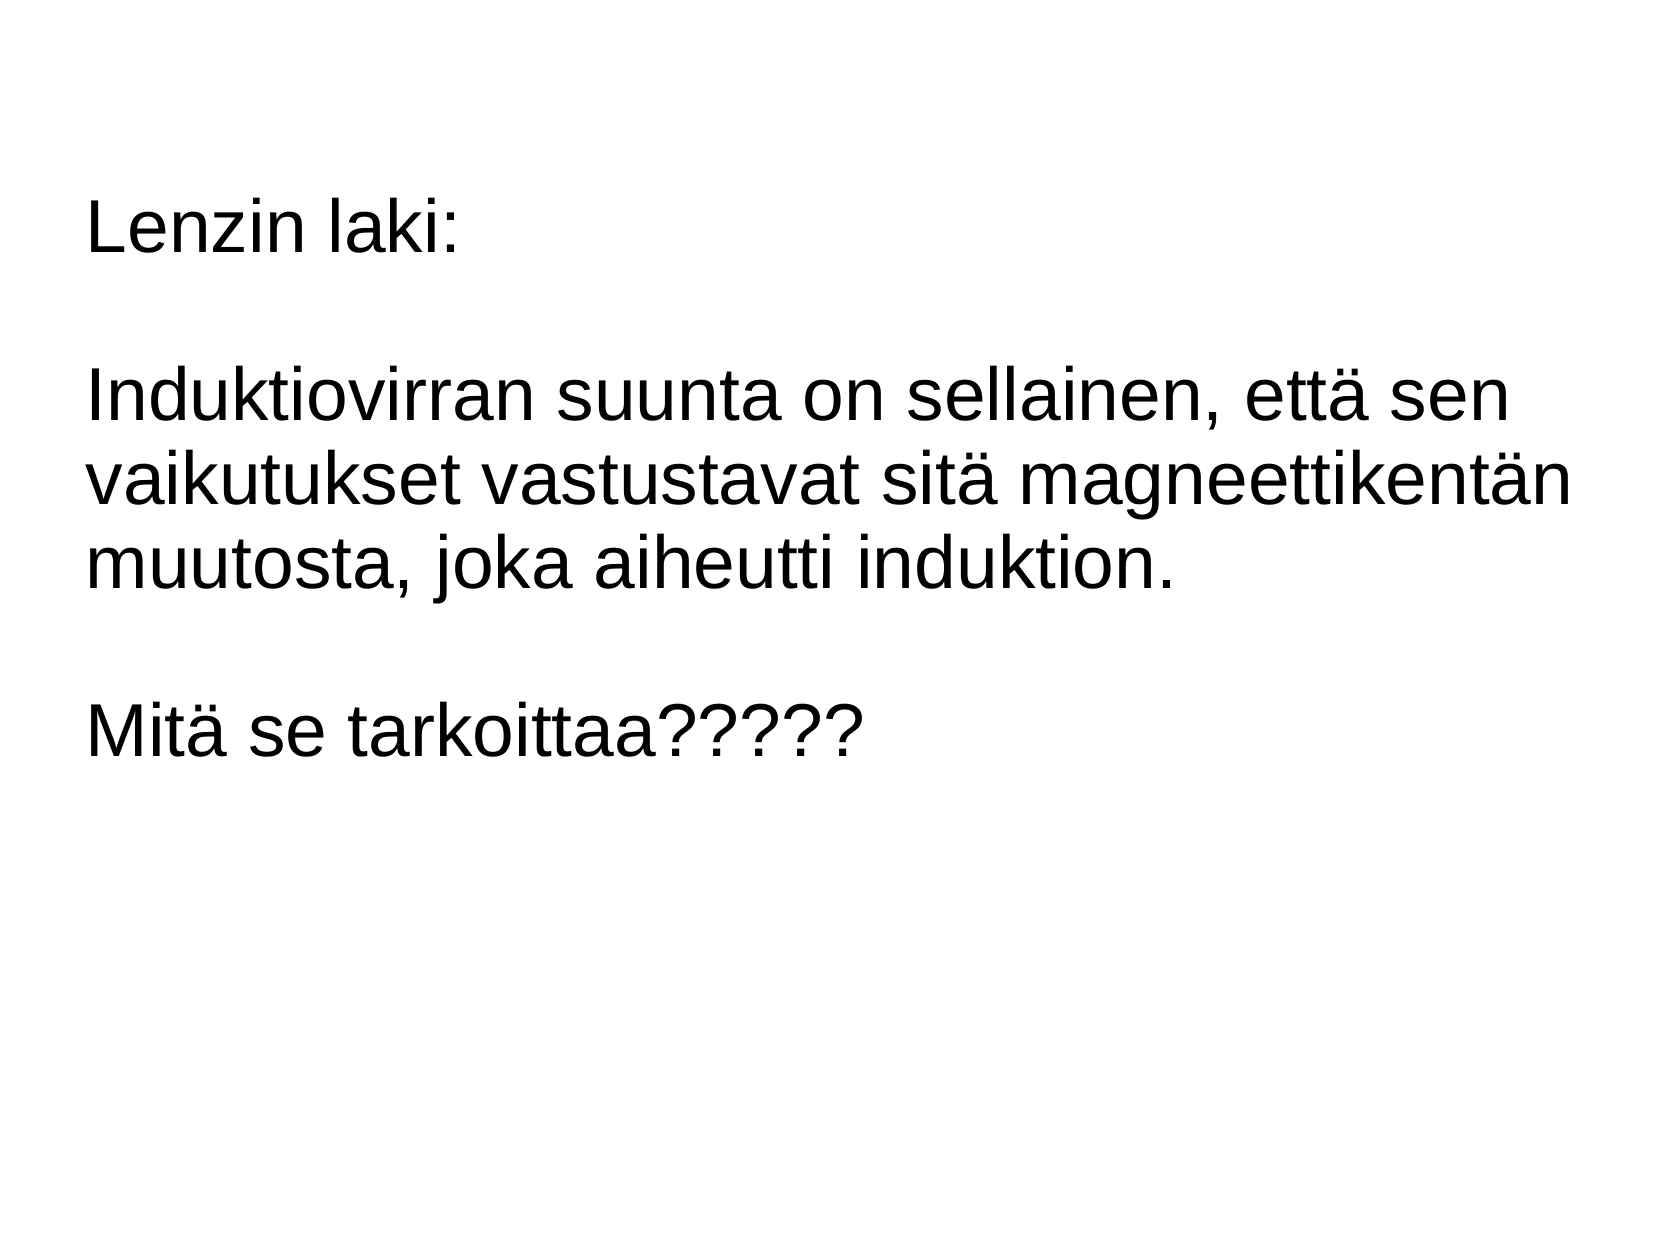

Lenzin laki:
Induktiovirran suunta on sellainen, että sen vaikutukset vastustavat sitä magneettikentän muutosta, joka aiheutti induktion.
Mitä se tarkoittaa?????